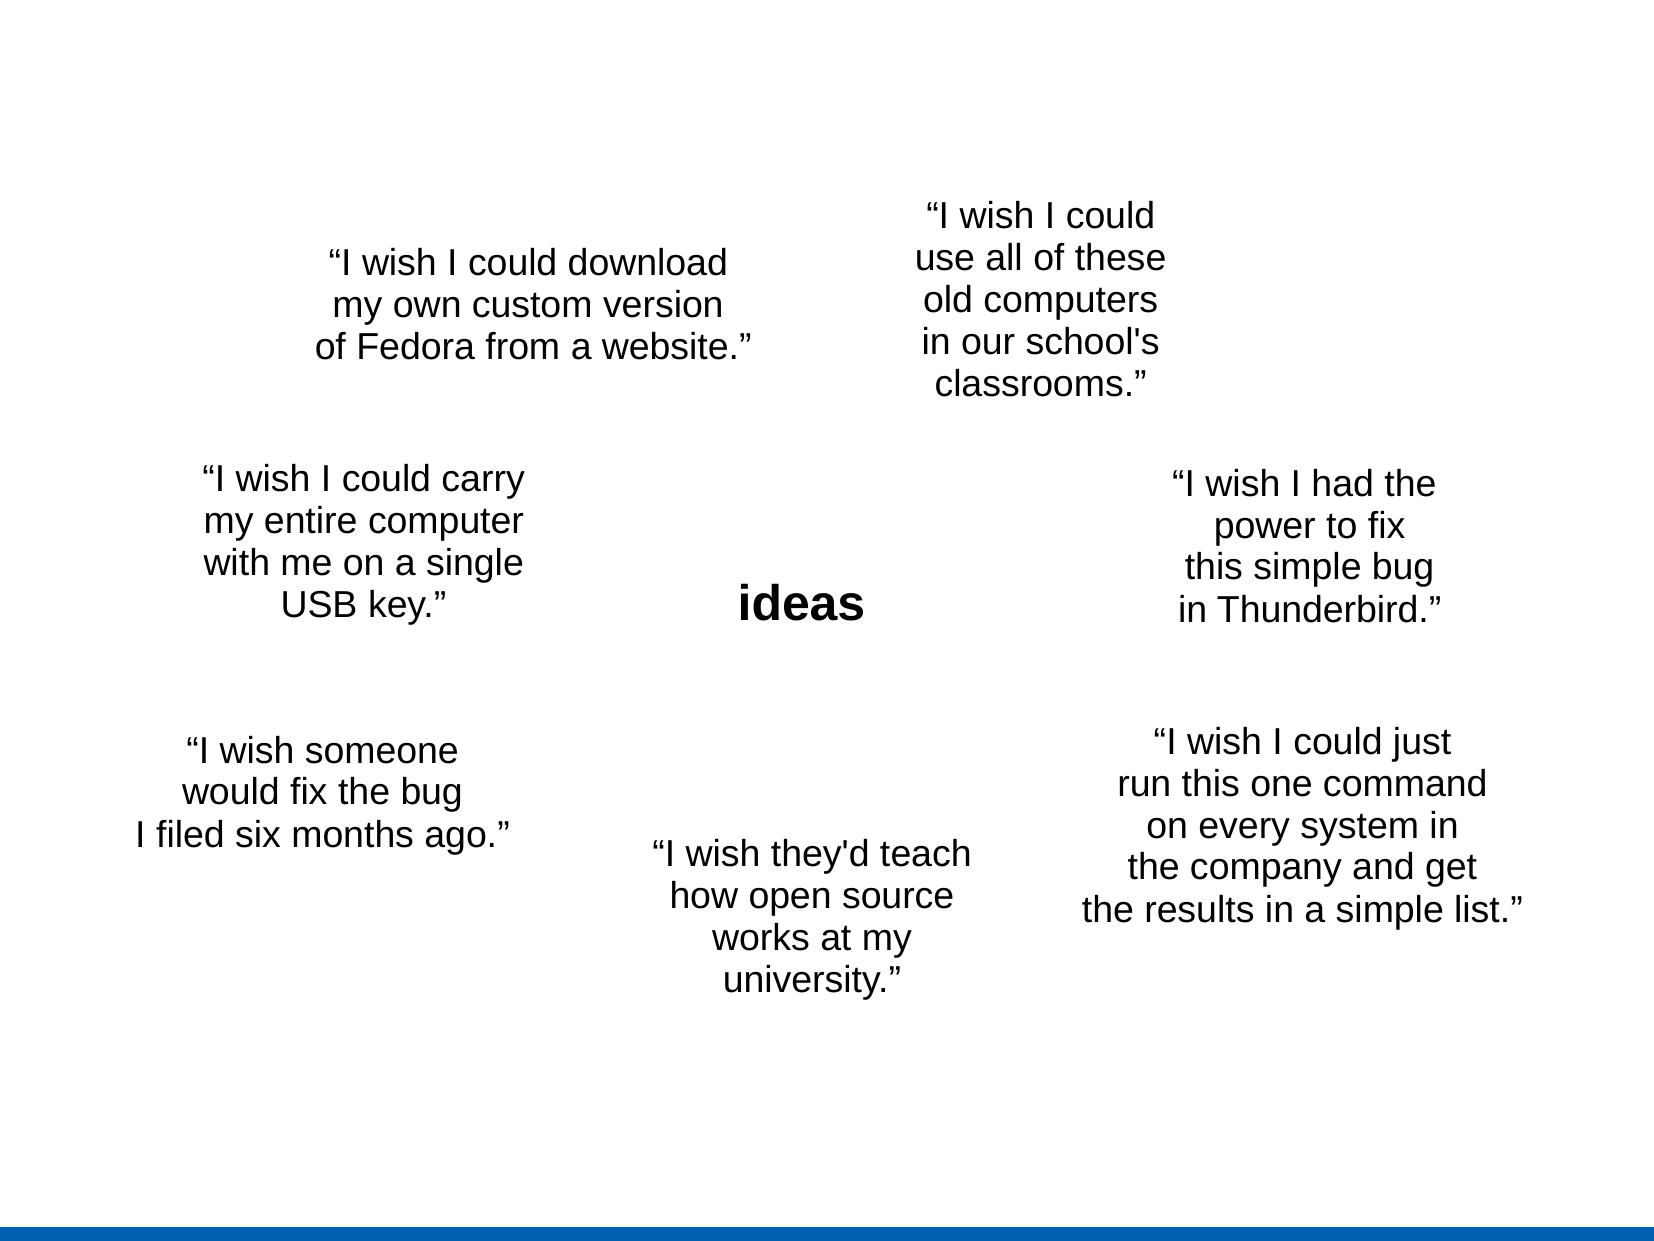

“I wish I could
use all of these
old computers
in our school's
classrooms.”
“I wish I could download
my own custom version
of Fedora from a website.”
The Thesis
If we do not invest in the ability
to harness the ideas of the community,
then we incur all of the costs of proprietary software
without gaining the primary benefit of free software.
“I wish I could carry
my entire computer
with me on a single
USB key.”
“I wish I had the
power to fix
this simple bug
in Thunderbird.”
“I wish I could just
run this one command
on every system in
the company and get
the results in a simple list.”
“I wish someone
would fix the bug
I filed six months ago.”
“I wish they'd teach
how open source
works at my
university.”